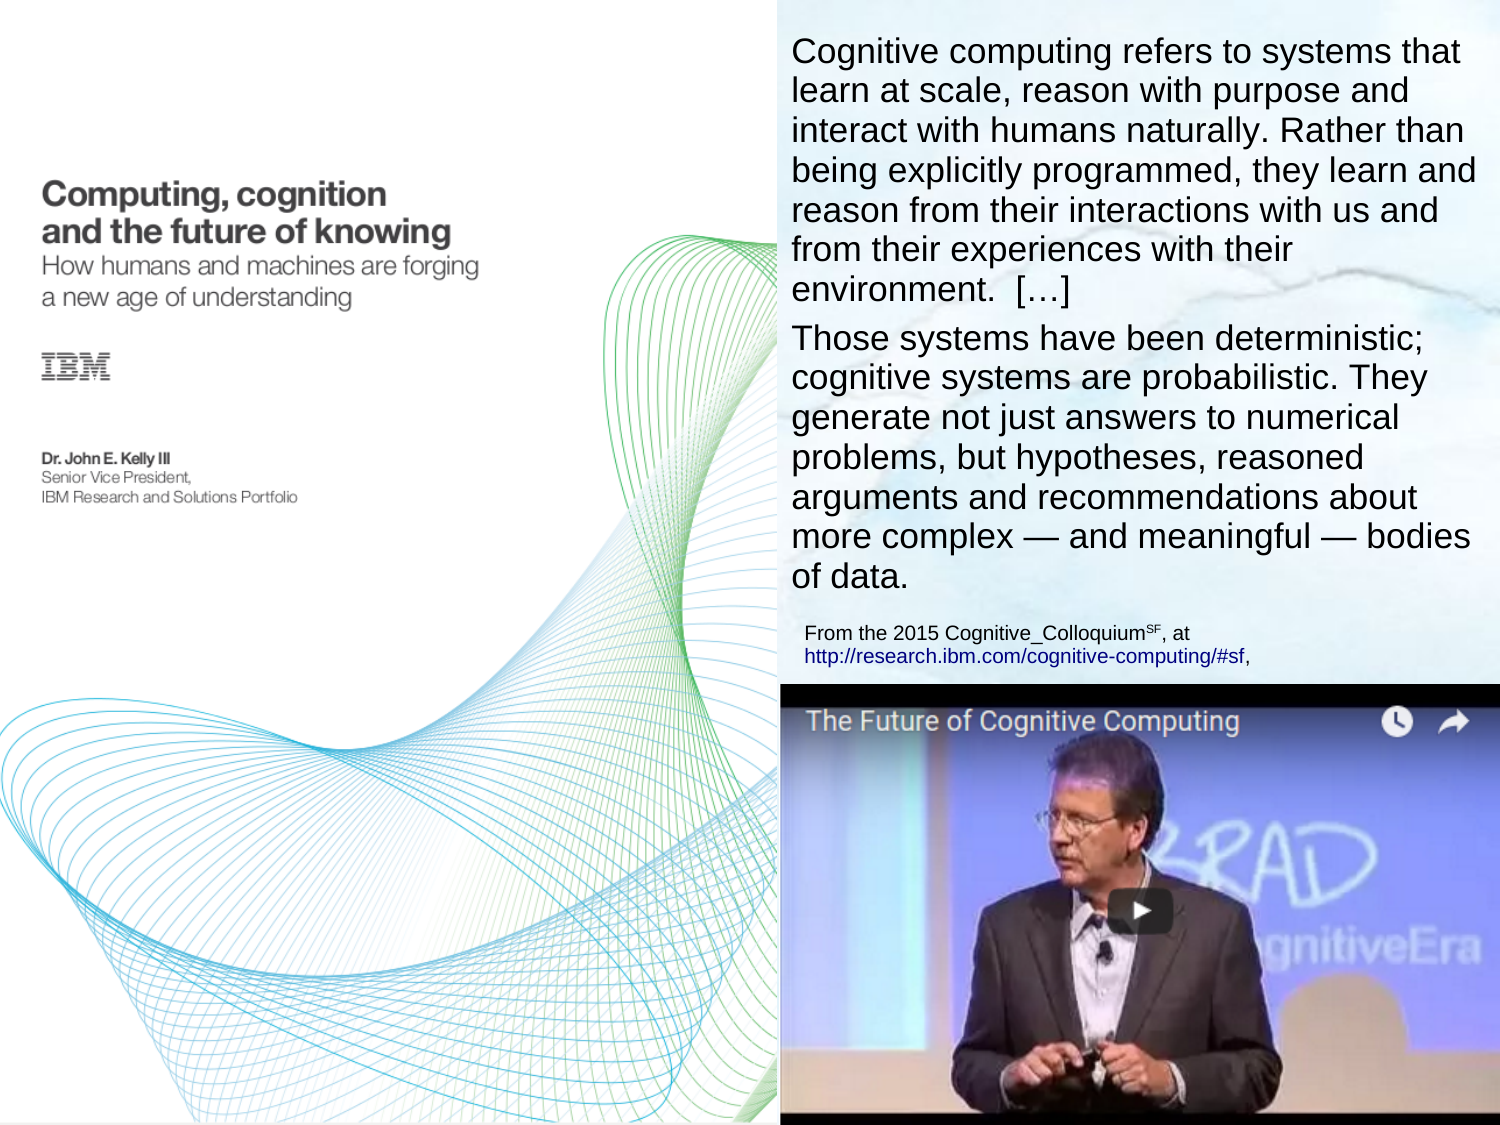

Cognitive computing refers to systems that learn at scale, reason with purpose and interact with humans naturally. Rather than being explicitly programmed, they learn and reason from their interactions with us and from their experiences with their environment. […]
Those systems have been deterministic; cognitive systems are probabilistic. They generate not just answers to numerical problems, but hypotheses, reasoned arguments and recommendations about more complex — and meaningful — bodies of data.
From the 2015 Cognitive_ColloquiumSF, athttp://research.ibm.com/cognitive-computing/#sf,
Systems Coevolving: Sciences, Service, Smarter, Cognitive
February 2016
59